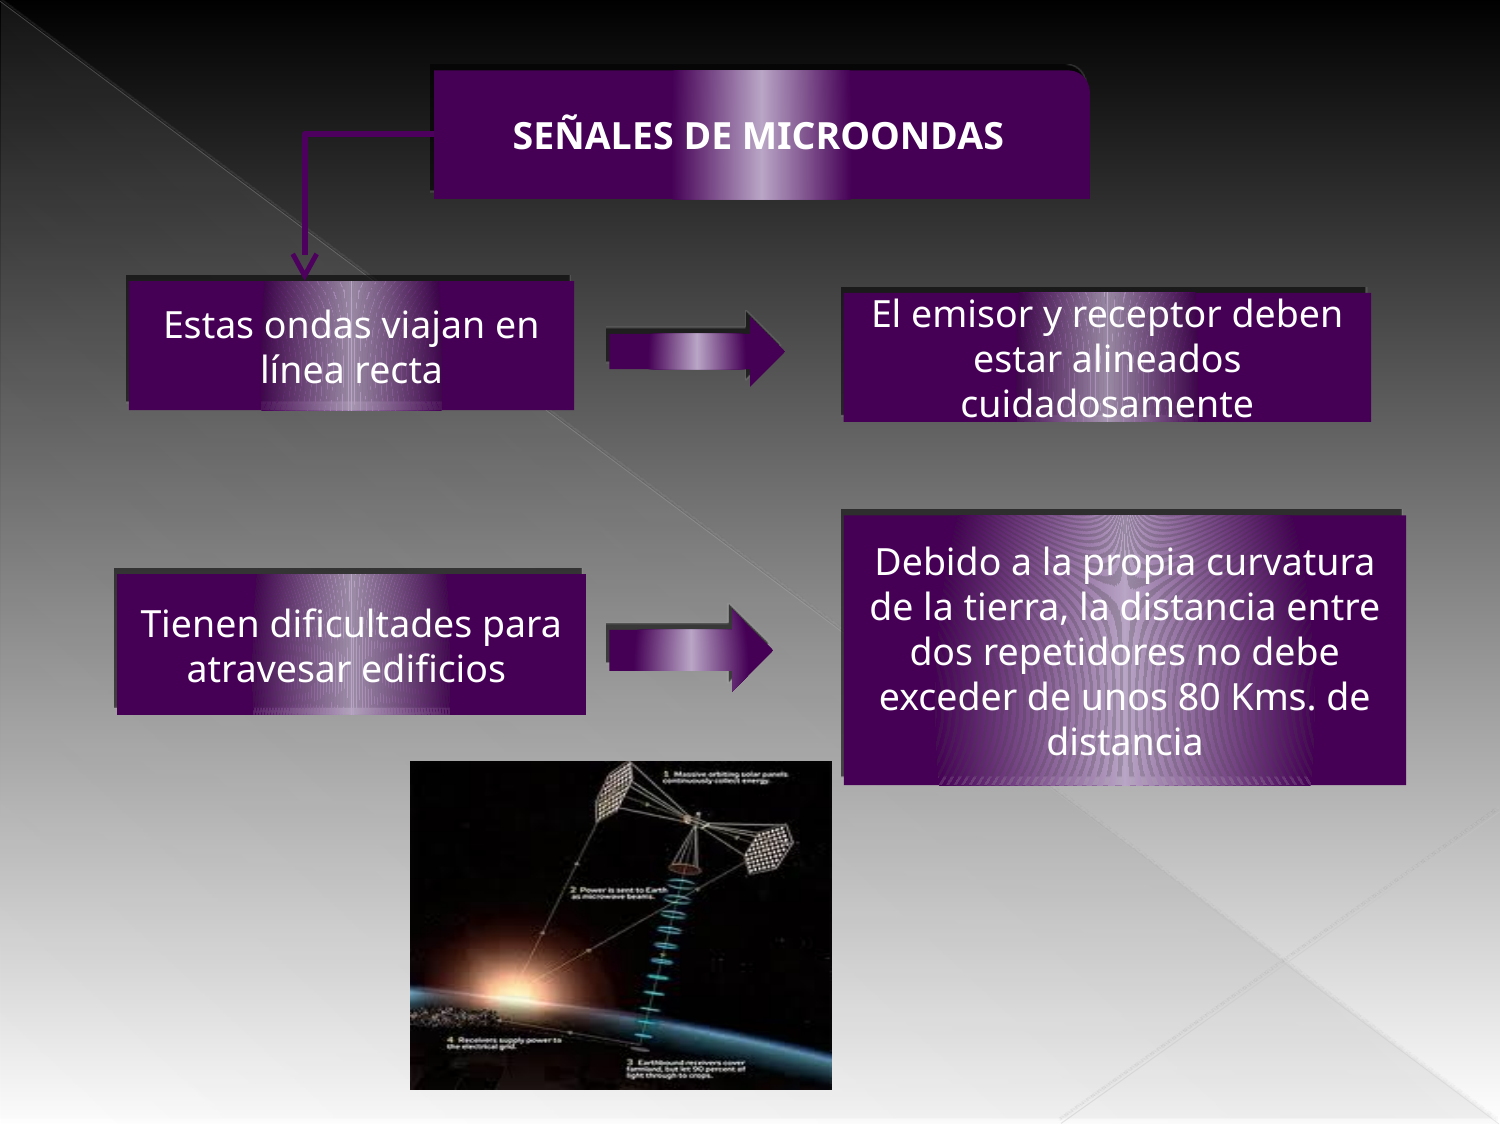

SEÑALES DE MICROONDAS
Estas ondas viajan en línea recta
El emisor y receptor deben estar alineados cuidadosamente
Debido a la propia curvatura de la tierra, la distancia entre dos repetidores no debe exceder de unos 80 Kms. de distancia
Tienen dificultades para atravesar edificios